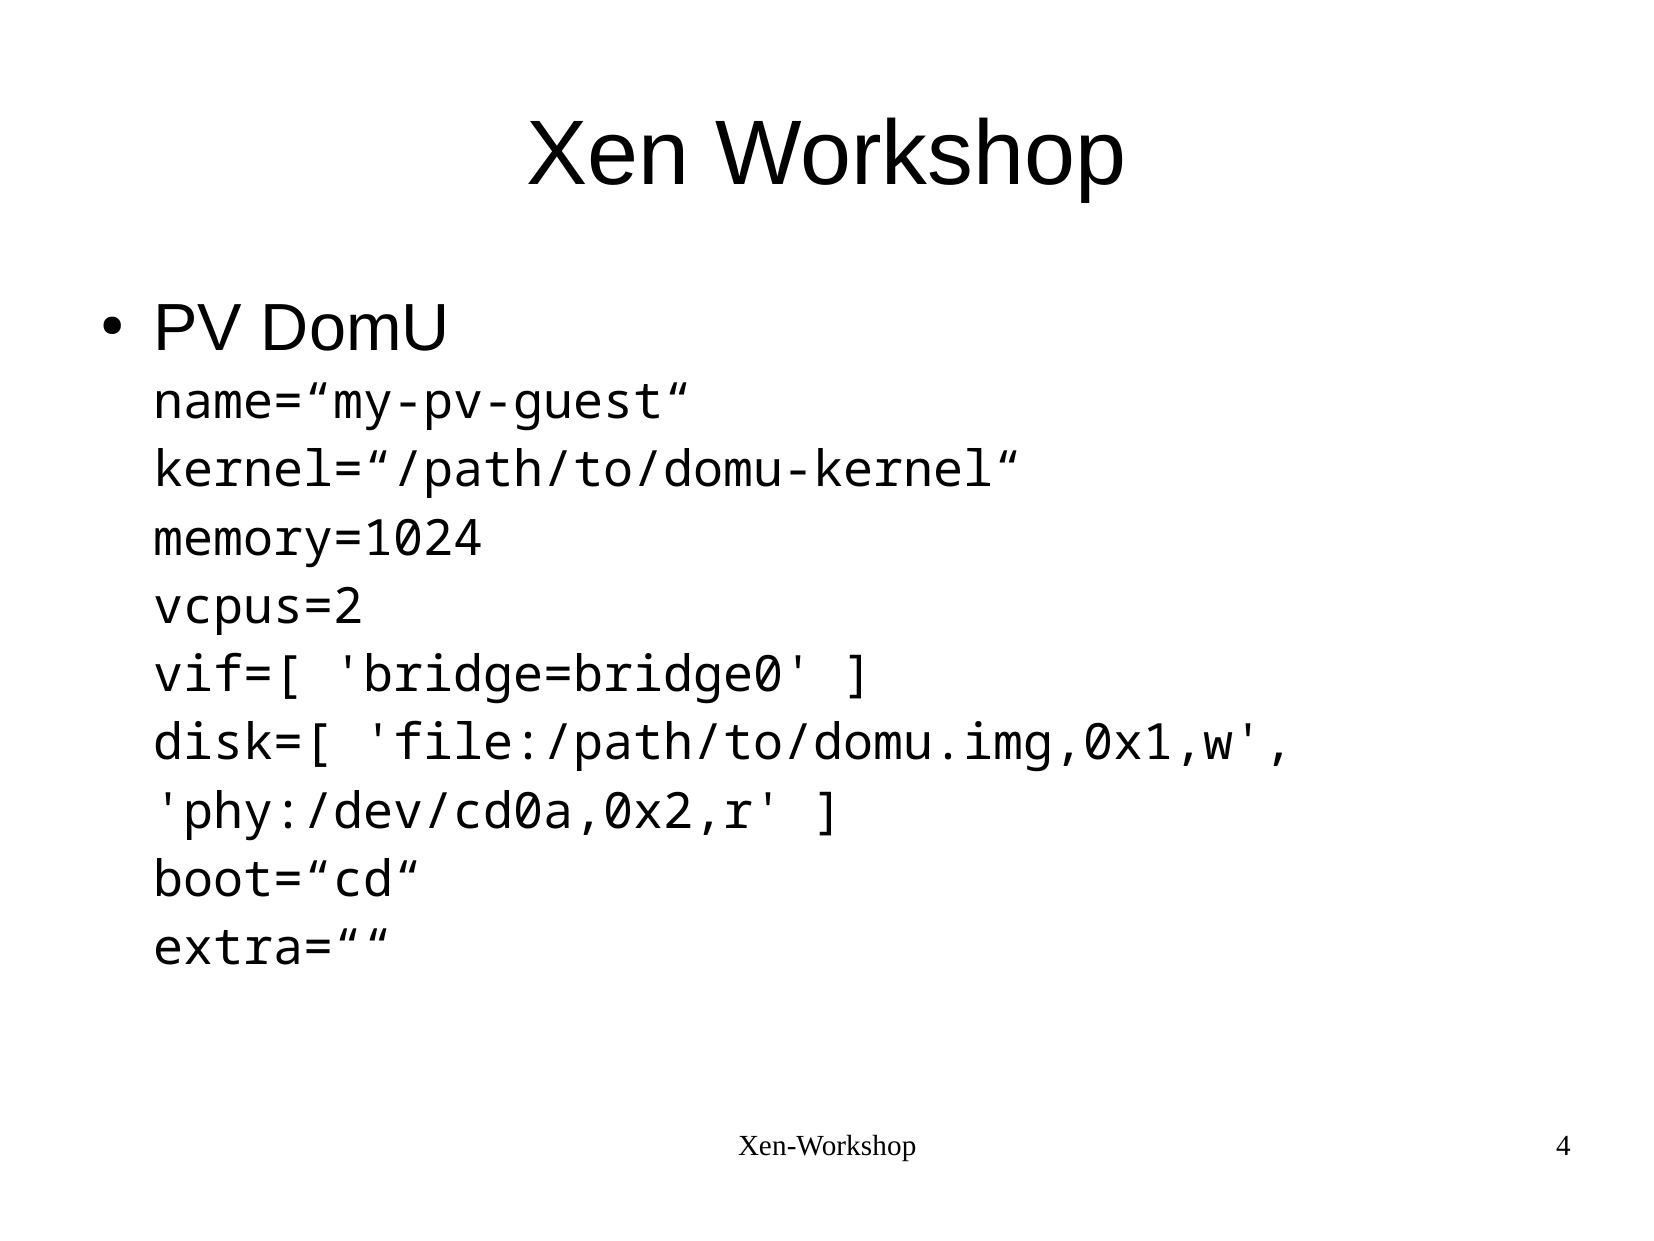

# Xen Workshop
PV DomU
name=“my-pv-guest“
kernel=“/path/to/domu-kernel“
memory=1024
vcpus=2
vif=[ 'bridge=bridge0' ]
disk=[ 'file:/path/to/domu.img,0x1,w', 'phy:/dev/cd0a,0x2,r' ]
boot=“cd“
extra=““
Xen-Workshop
4